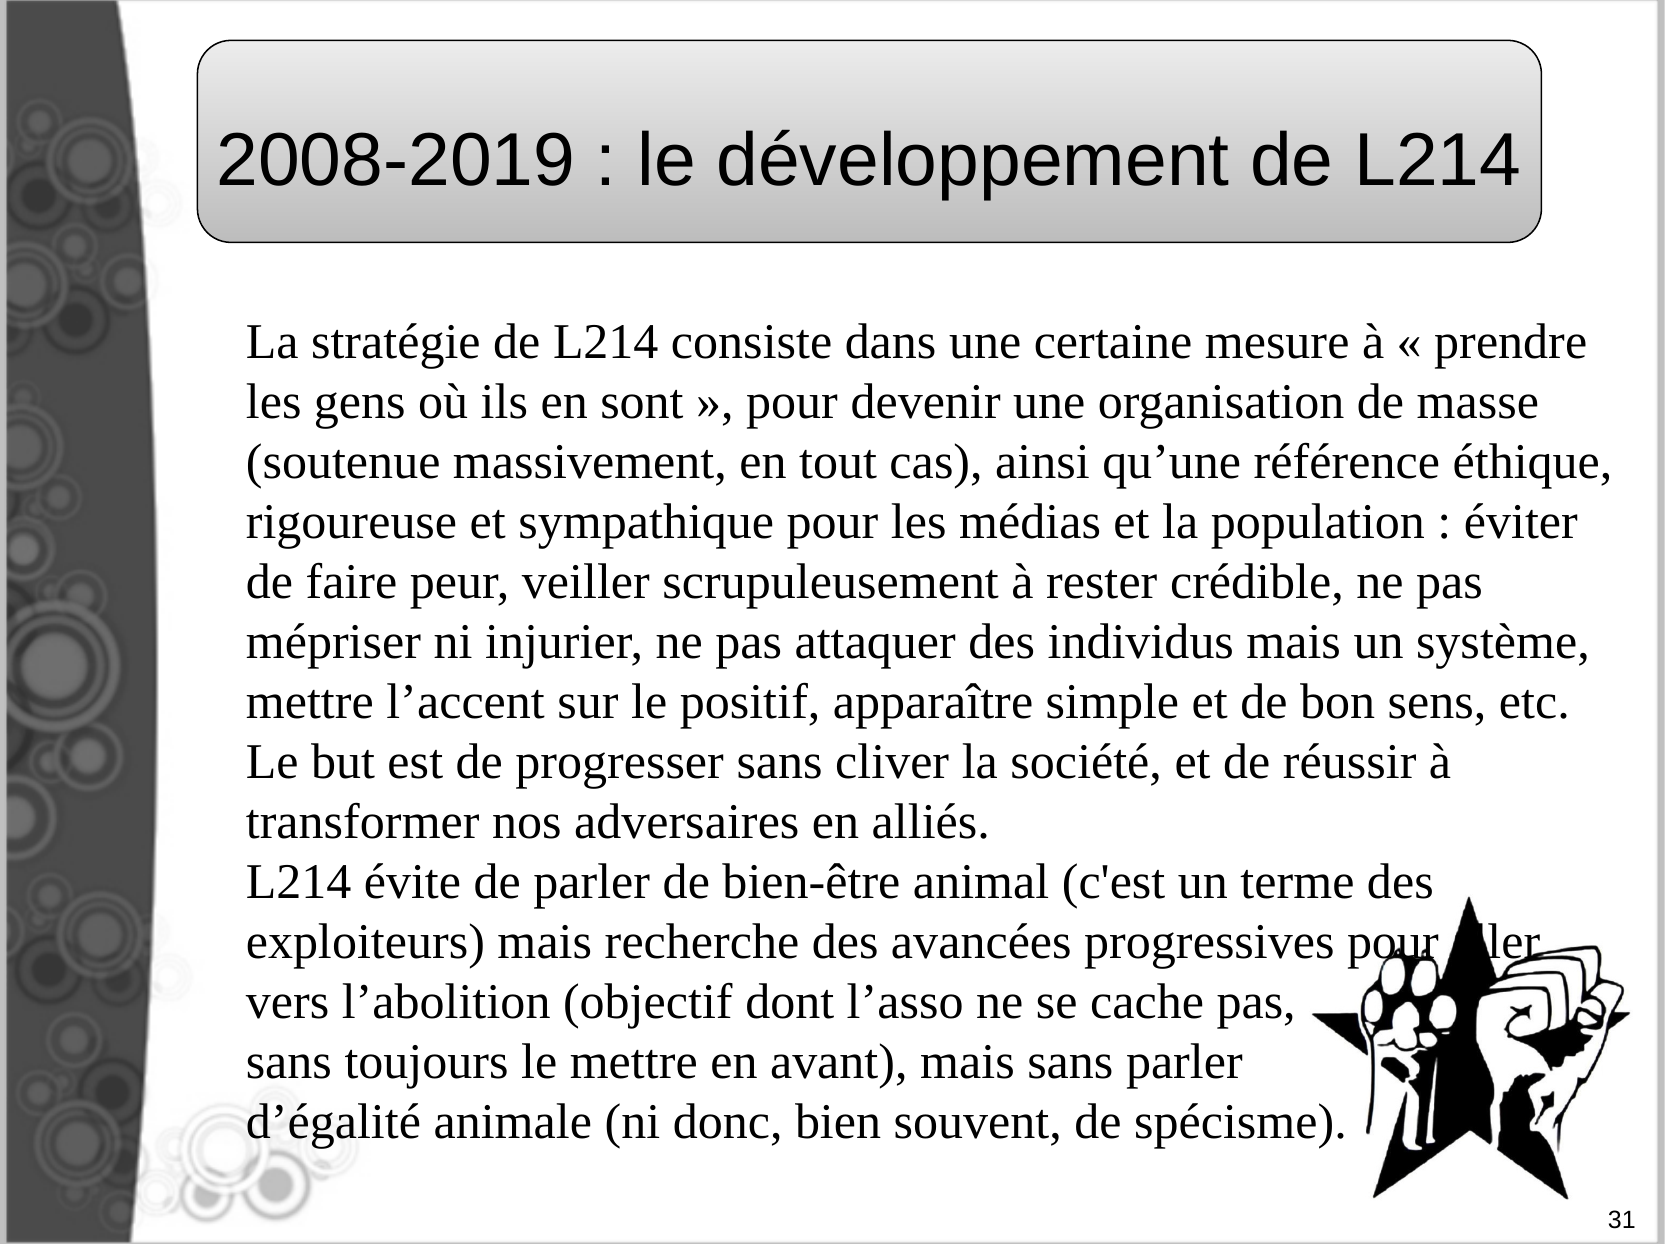

2008-2019 : le développement de L214
La stratégie de L214 consiste dans une certaine mesure à « prendre les gens où ils en sont », pour devenir une organisation de masse (soutenue massivement, en tout cas), ainsi qu’une référence éthique, rigoureuse et sympathique pour les médias et la population : éviter de faire peur, veiller scrupuleusement à rester crédible, ne pas mépriser ni injurier, ne pas attaquer des individus mais un système, mettre l’accent sur le positif, apparaître simple et de bon sens, etc.
Le but est de progresser sans cliver la société, et de réussir à transformer nos adversaires en alliés.
L214 évite de parler de bien-être animal (c'est un terme des exploiteurs) mais recherche des avancées progressives pour aller
vers l’abolition (objectif dont l’asso ne se cache pas,
sans toujours le mettre en avant), mais sans parler
d’égalité animale (ni donc, bien souvent, de spécisme).
31